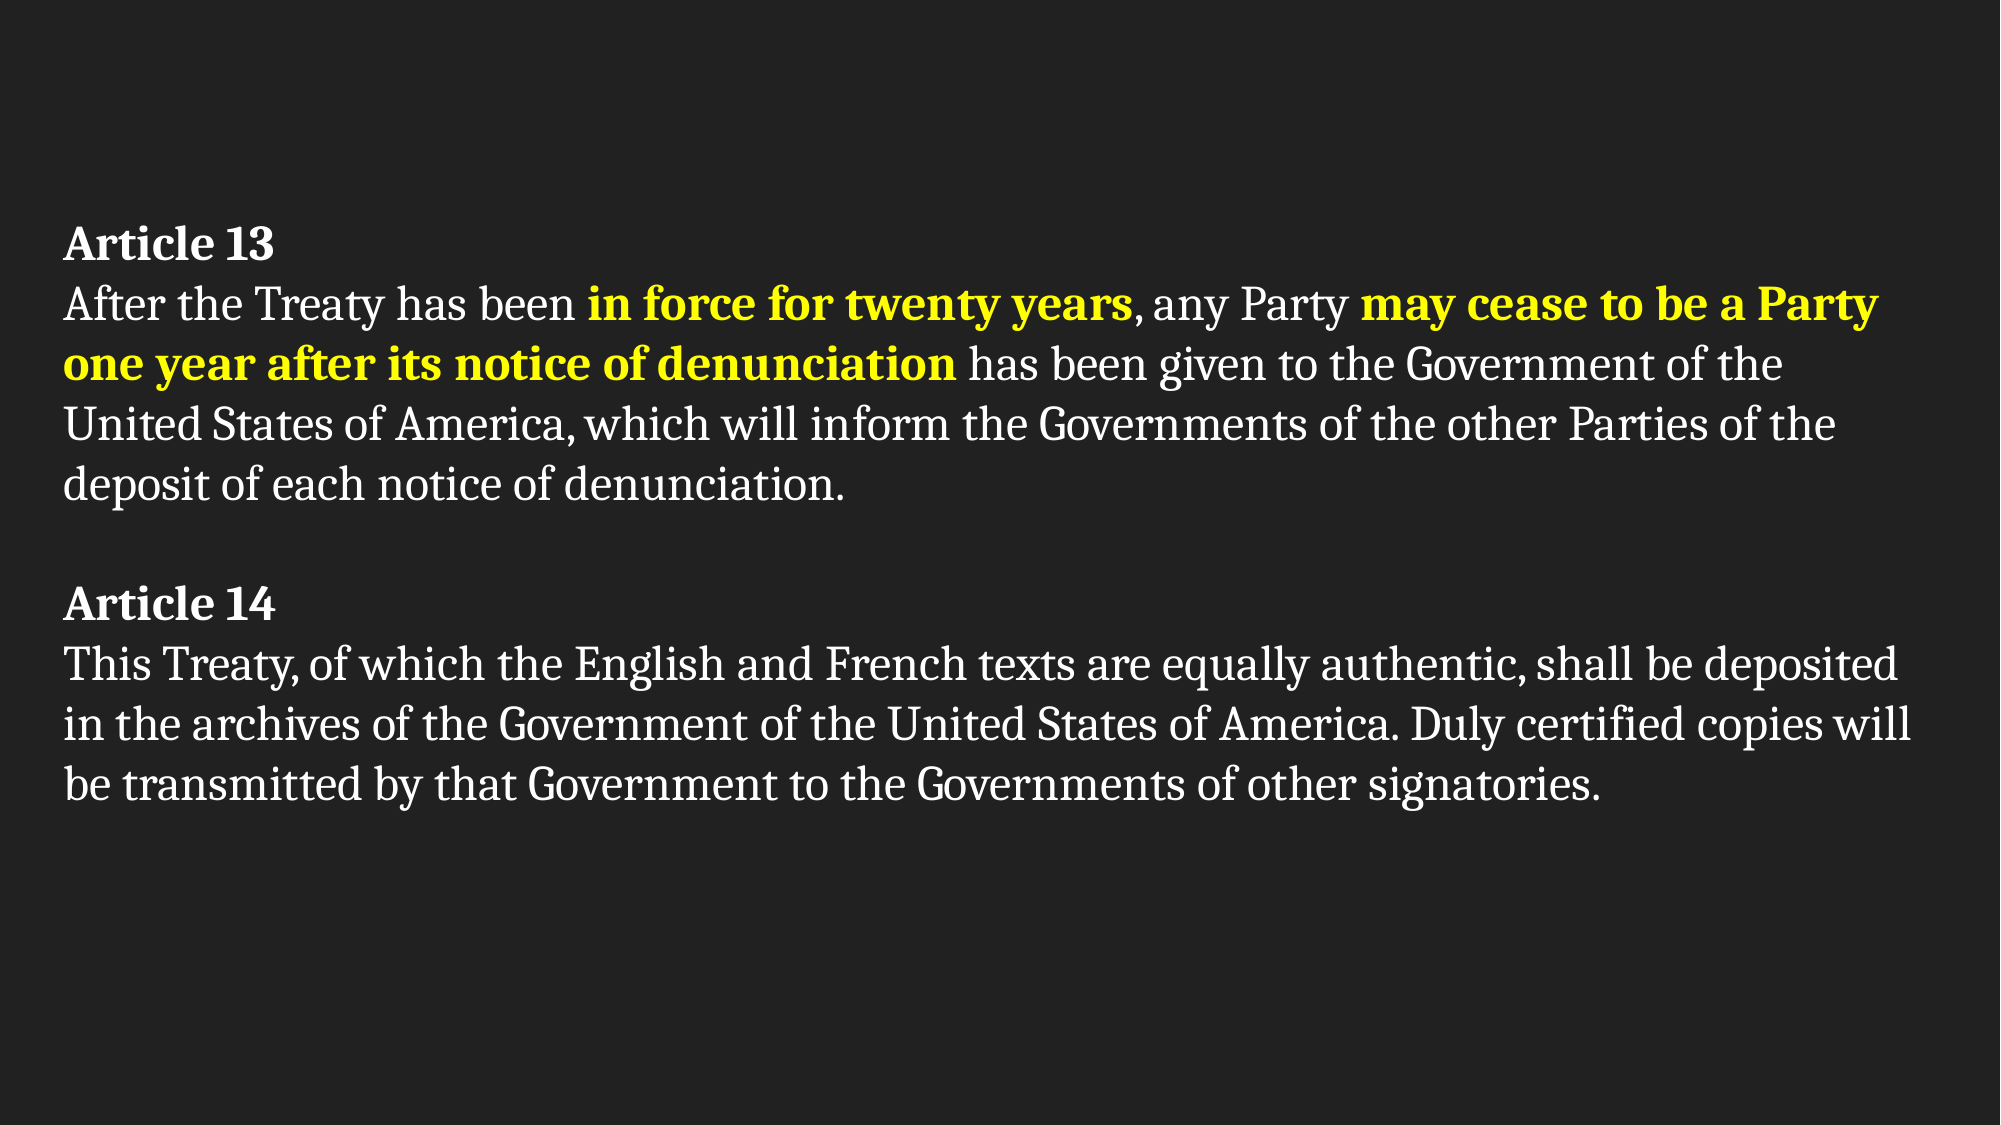

Article 13
After the Treaty has been in force for twenty years, any Party may cease to be a Party one year after its notice of denunciation has been given to the Government of the United States of America, which will inform the Governments of the other Parties of the deposit of each notice of denunciation.
Article 14
This Treaty, of which the English and French texts are equally authentic, shall be deposited in the archives of the Government of the United States of America. Duly certified copies will be transmitted by that Government to the Governments of other signatories.